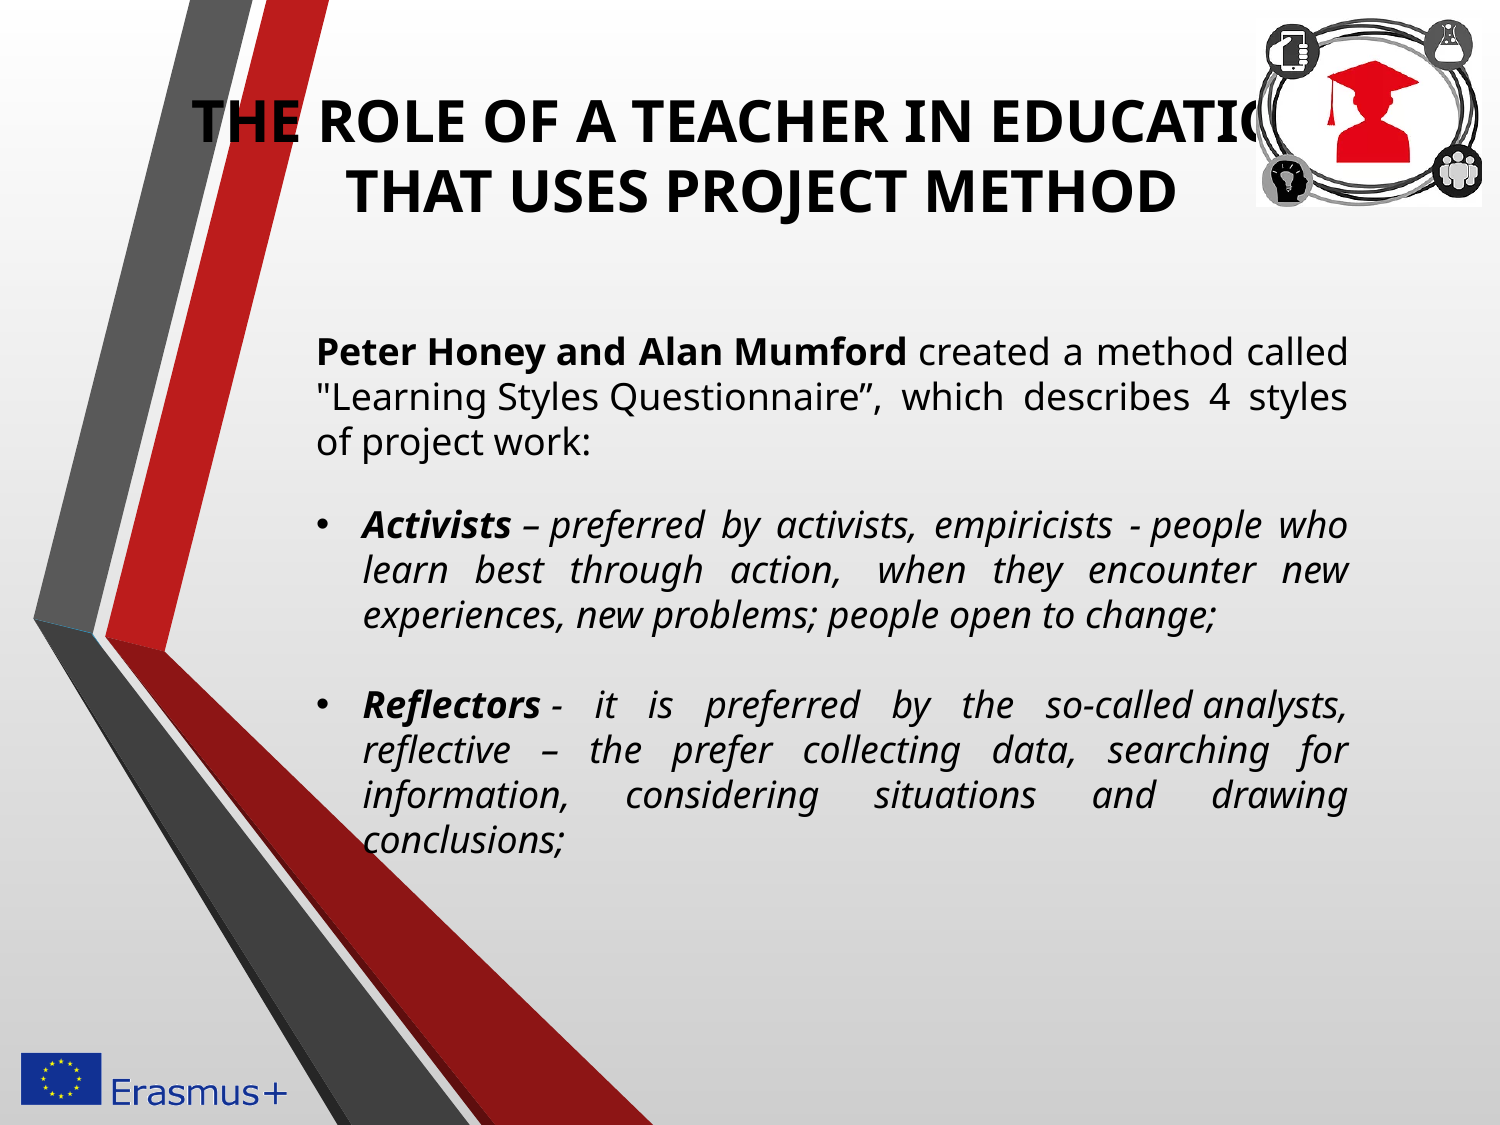

The role of a teacher in education
that uses project method
Peter Honey and Alan Mumford created a method called "Learning Styles Questionnaire”, which describes 4 styles of project work:
Activists – preferred by activists, empiricists - people who learn best through action,  when they encounter new experiences, new problems; people open to change;
Reflectors - it is preferred by the so-called analysts, reflective – the prefer collecting data, searching for information, considering situations and drawing conclusions;